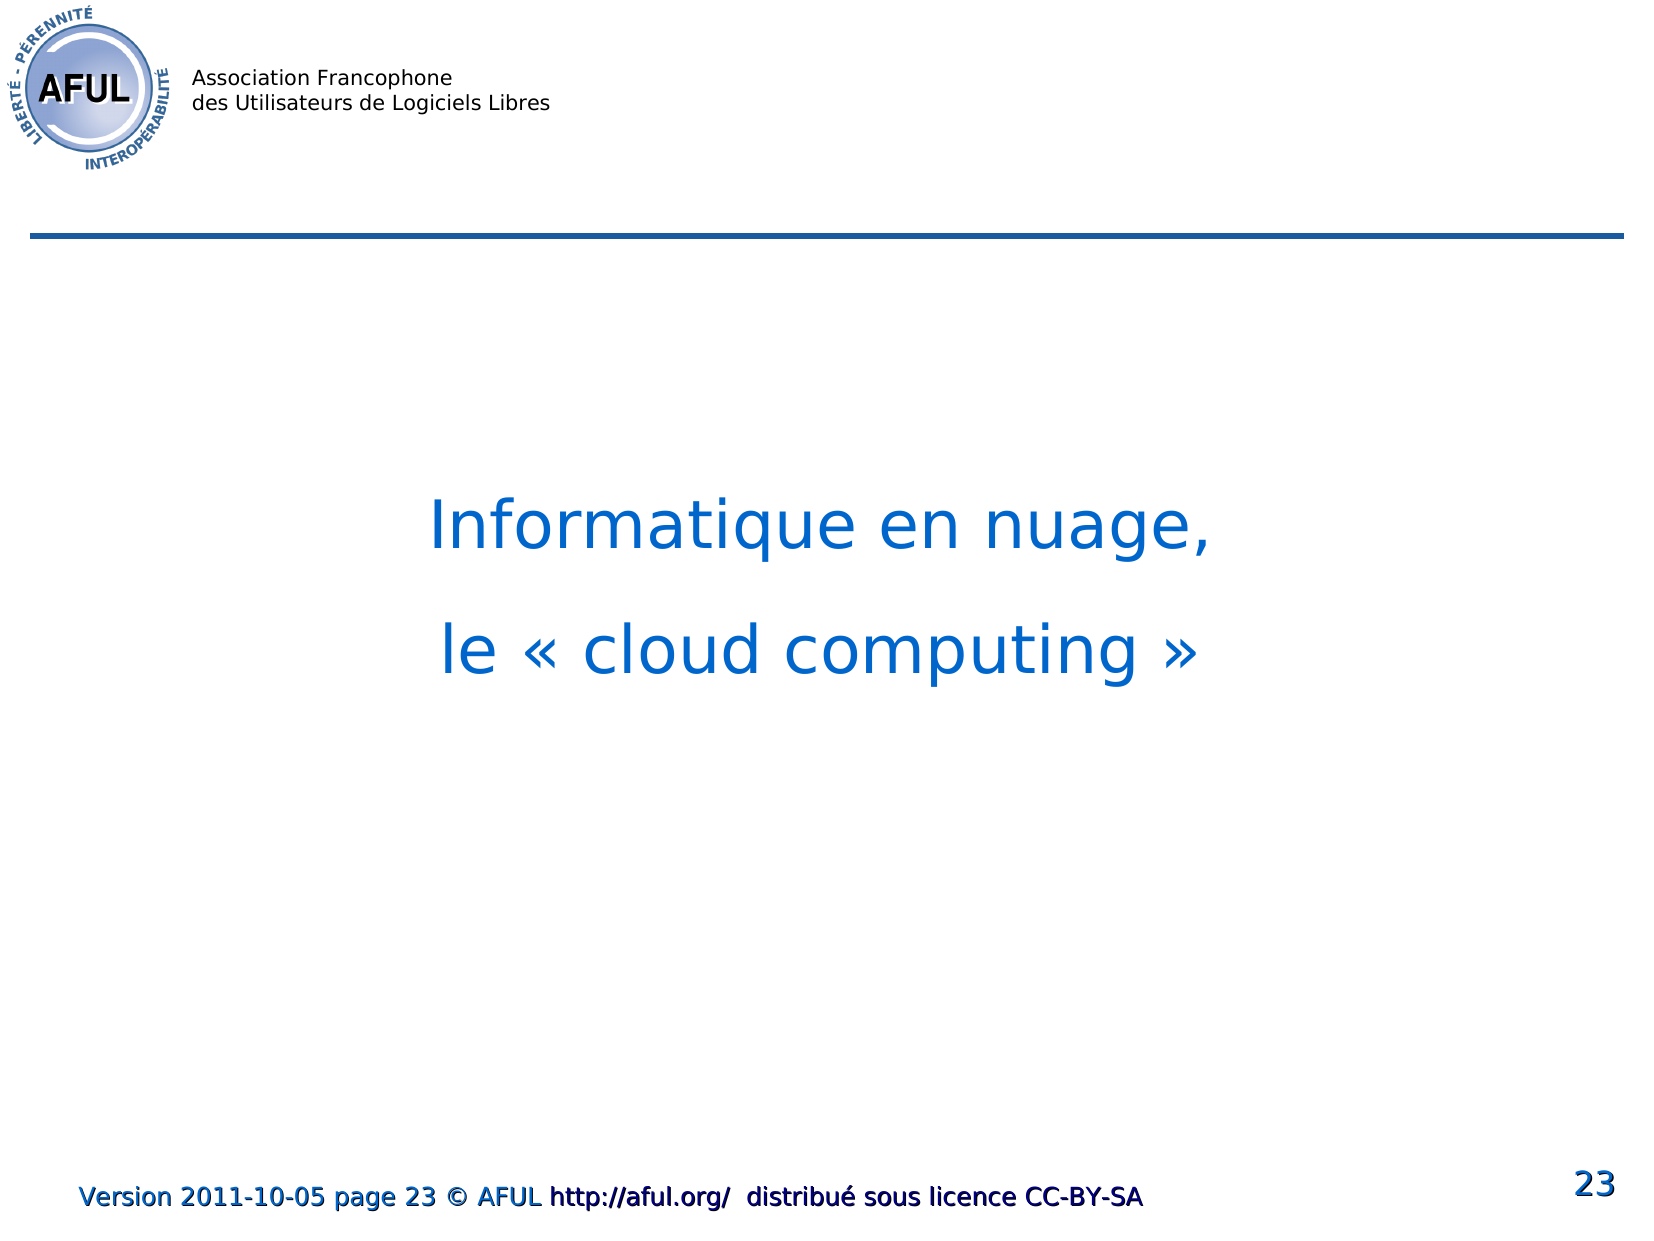

#
Informatique en nuage,
le « cloud computing »